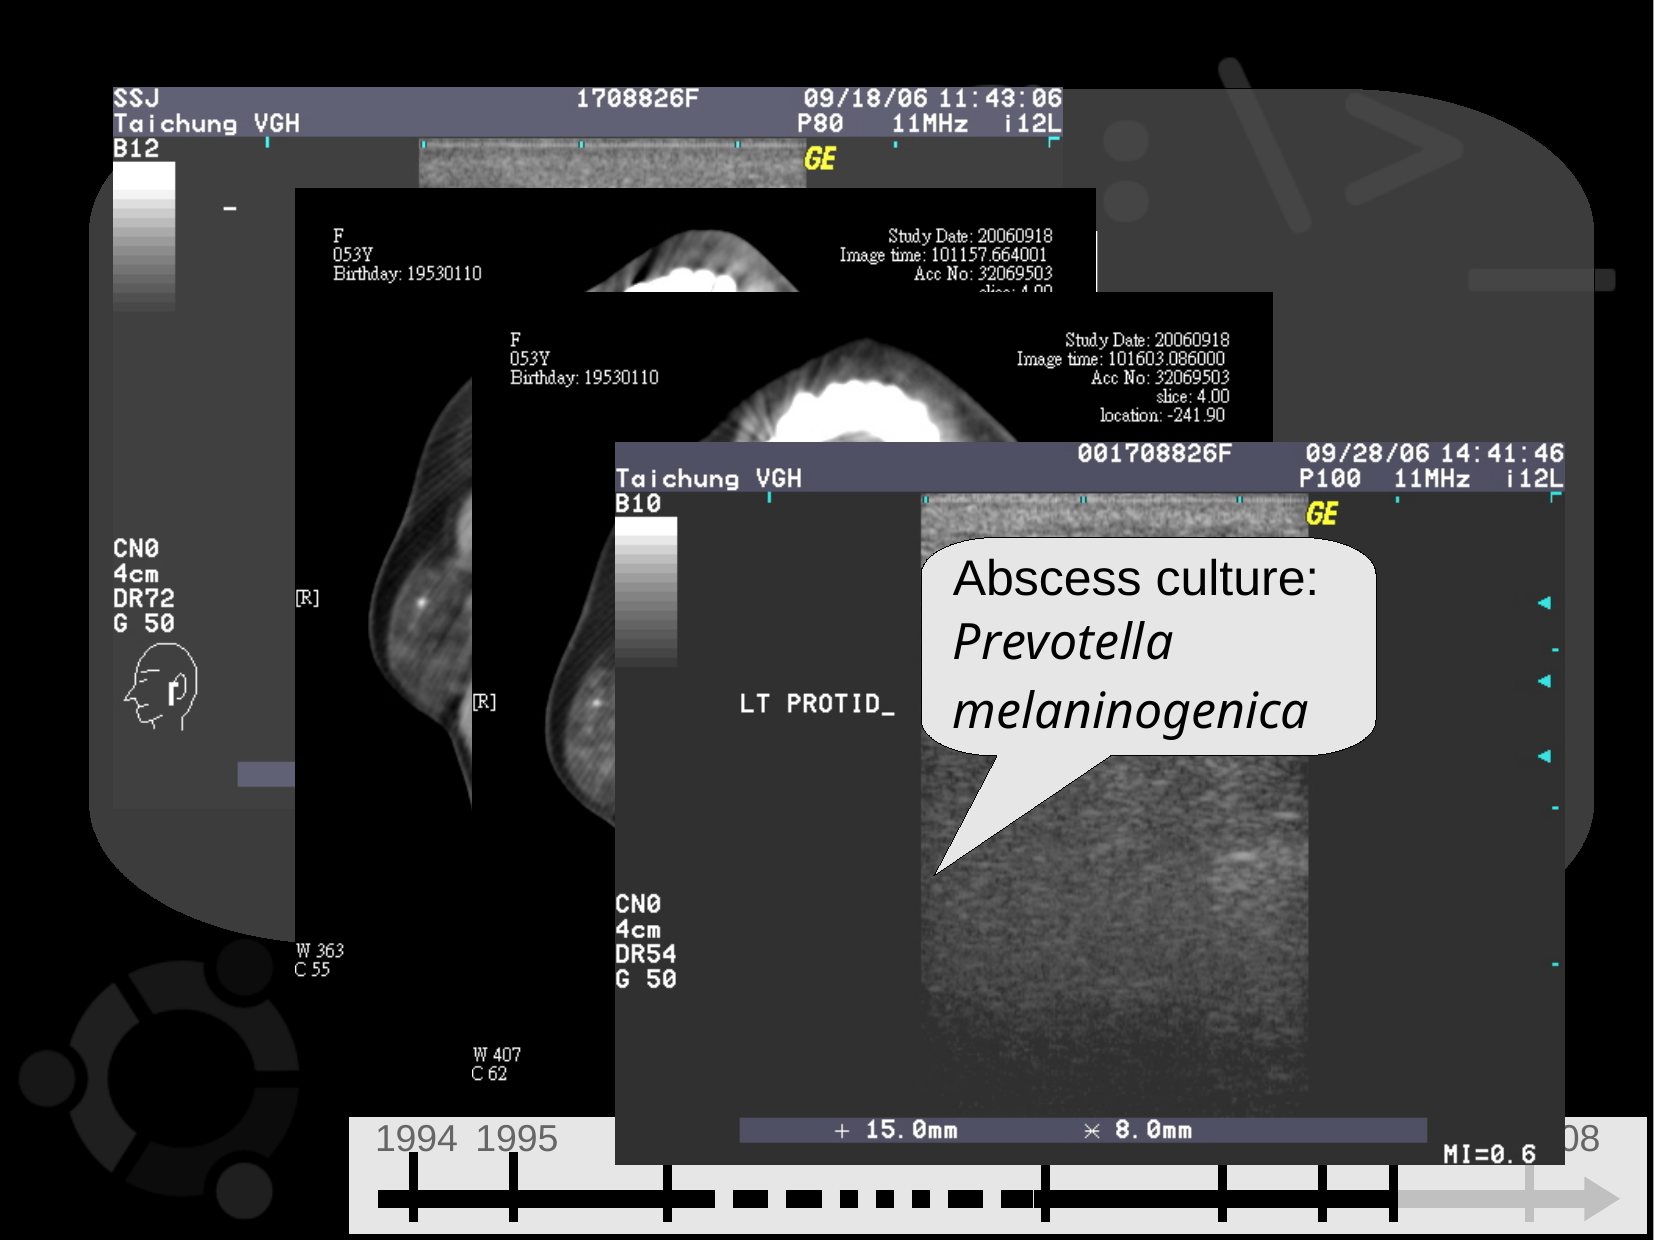

# Left cheeks painful swelling for 3 weeks
Sonography
CT of oral cavity
Abscess culture:
Prevotella melaninogenica
53 y/o
2006/09
1994
1995
1999
2005/04
'06/03
08
'07/08